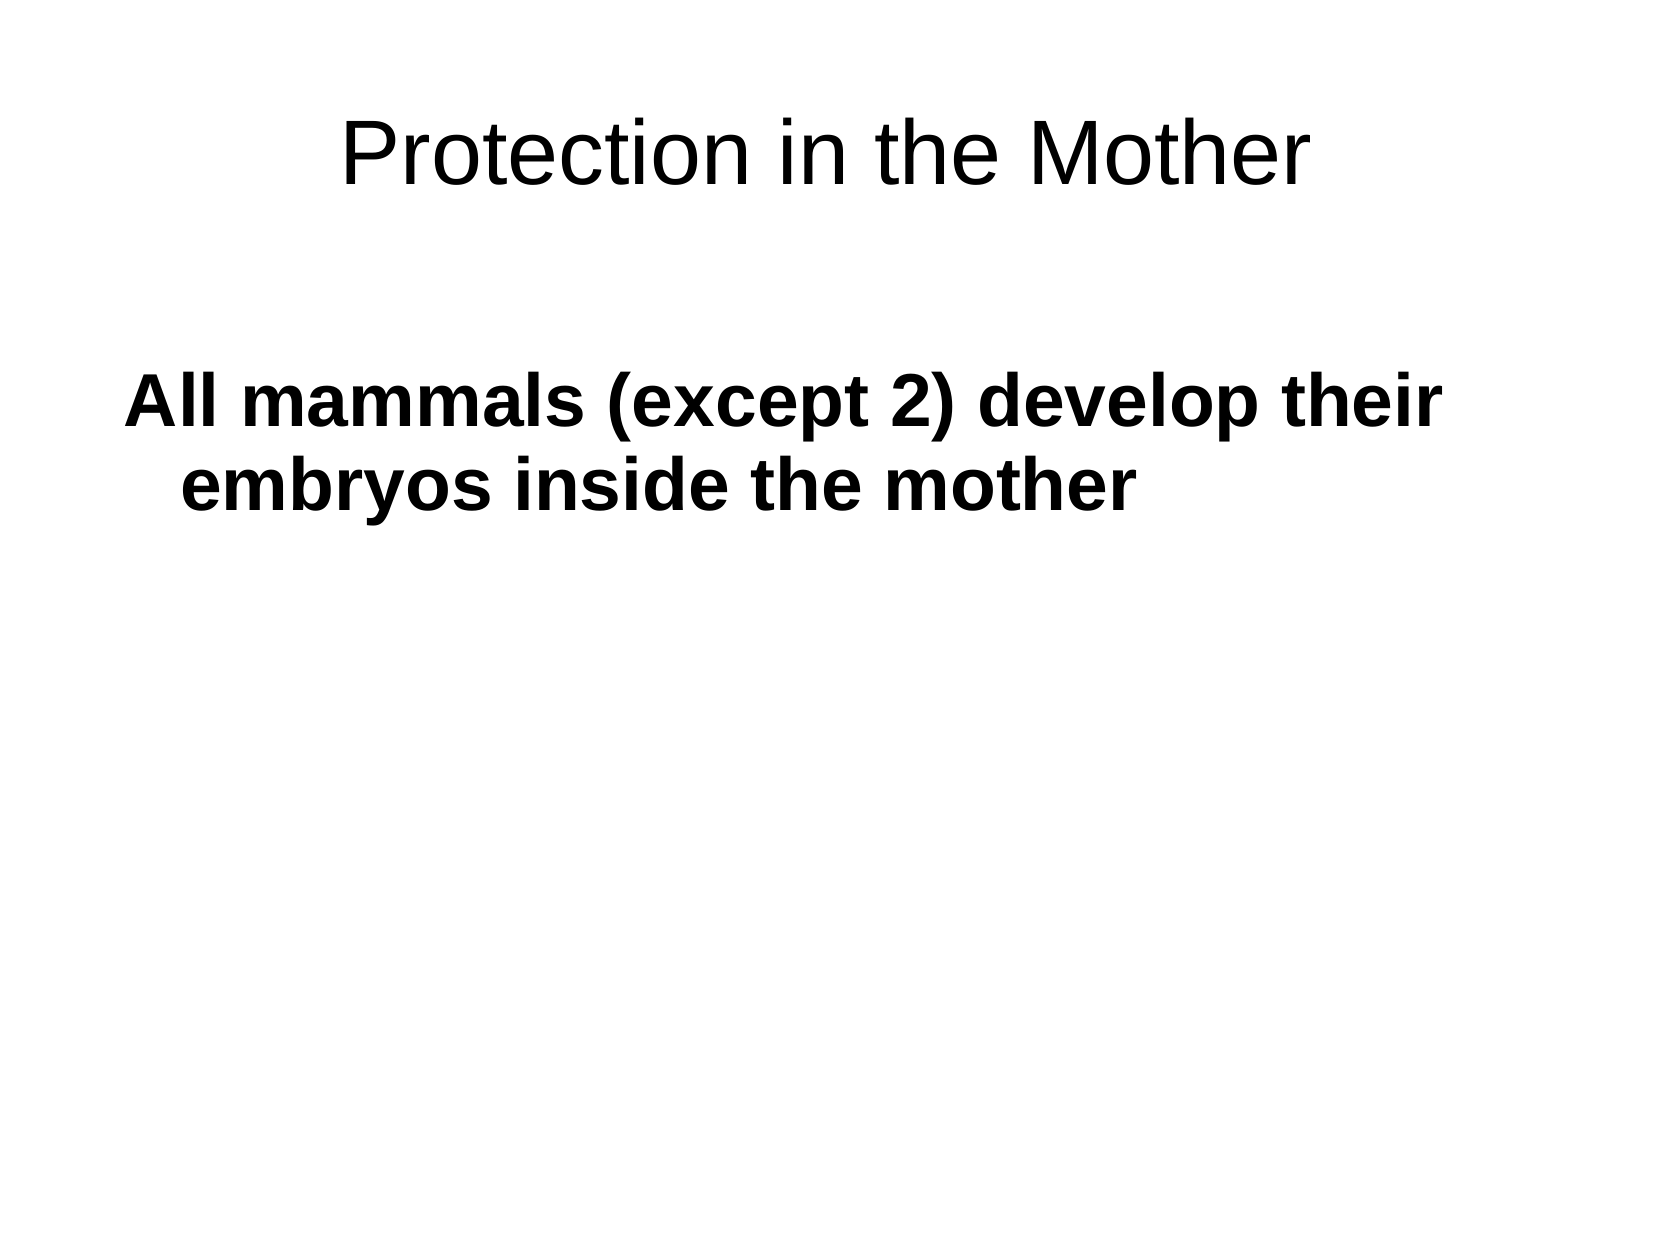

# Protection in the Mother
All mammals (except 2) develop their embryos inside the mother